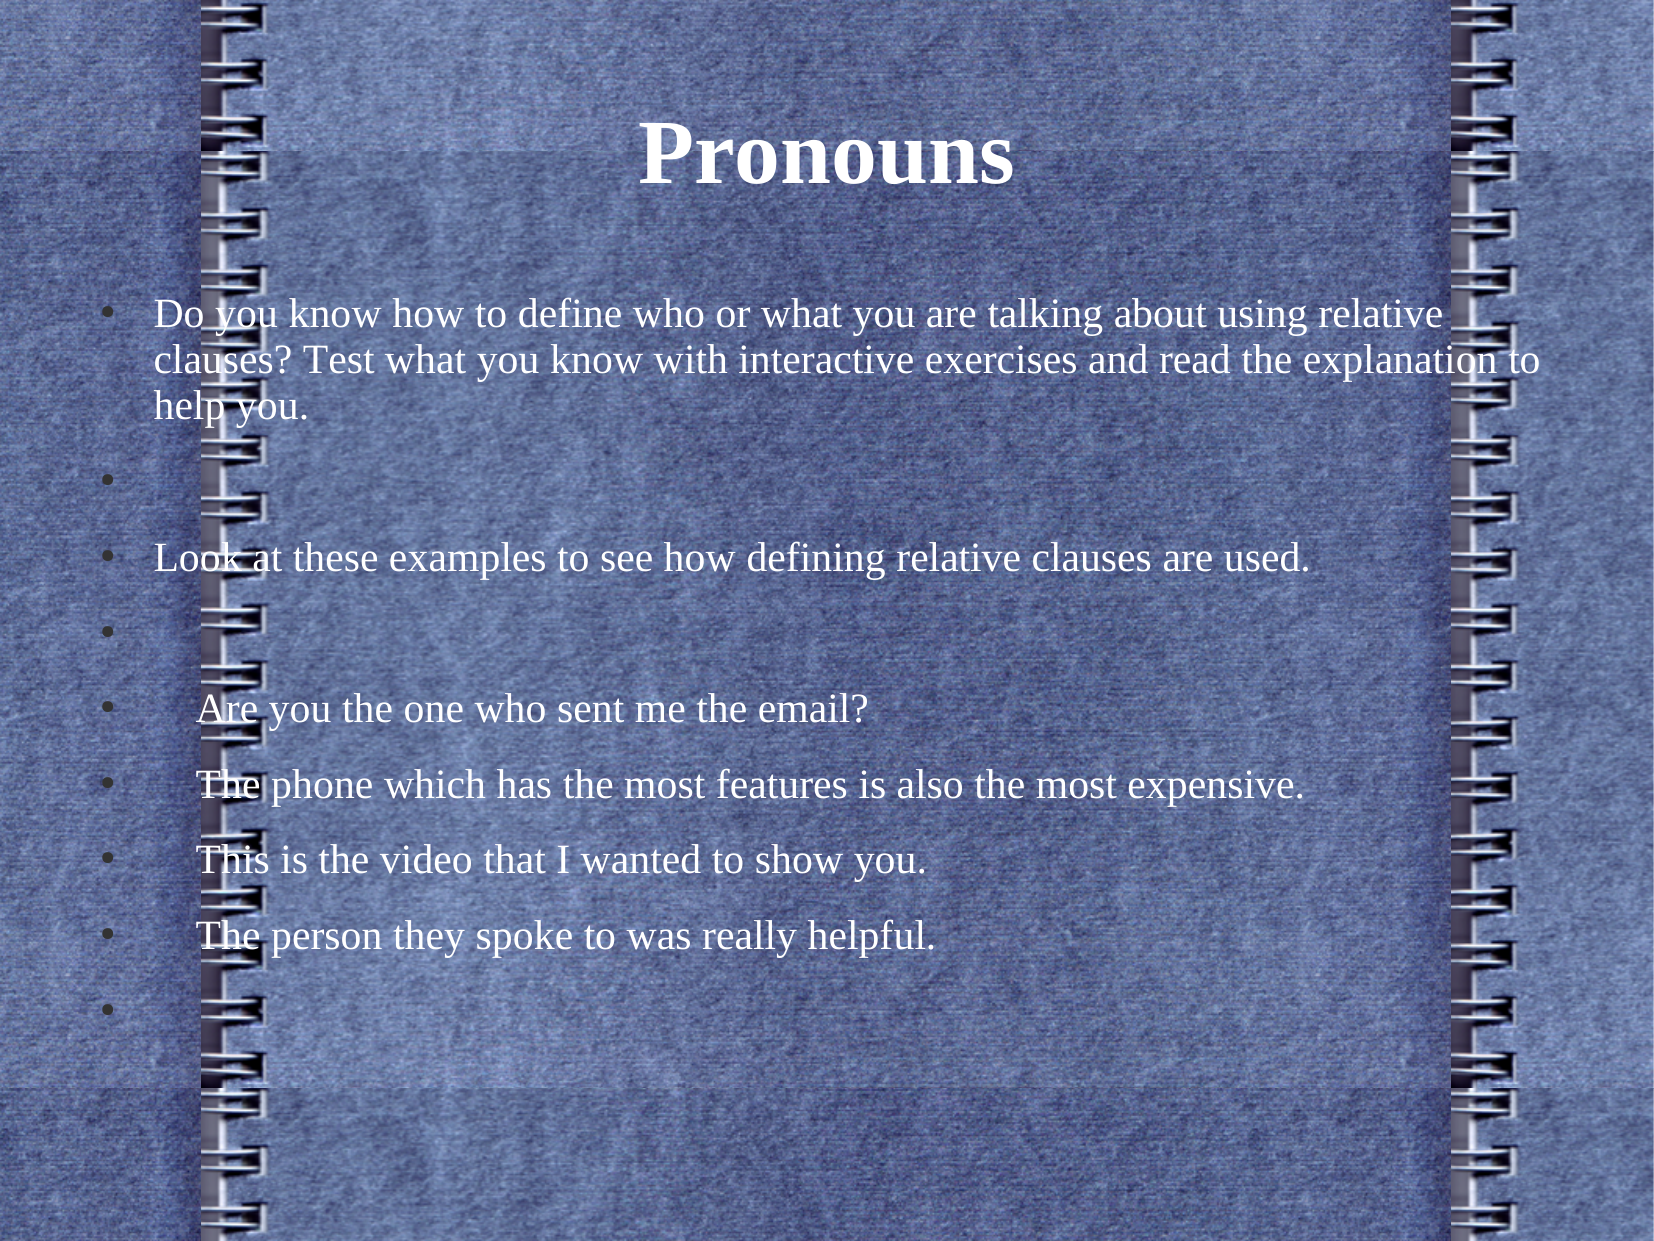

# Pronouns
Do you know how to define who or what you are talking about using relative clauses? Test what you know with interactive exercises and read the explanation to help you.
Look at these examples to see how defining relative clauses are used.
 Are you the one who sent me the email?
 The phone which has the most features is also the most expensive.
 This is the video that I wanted to show you.
 The person they spoke to was really helpful.